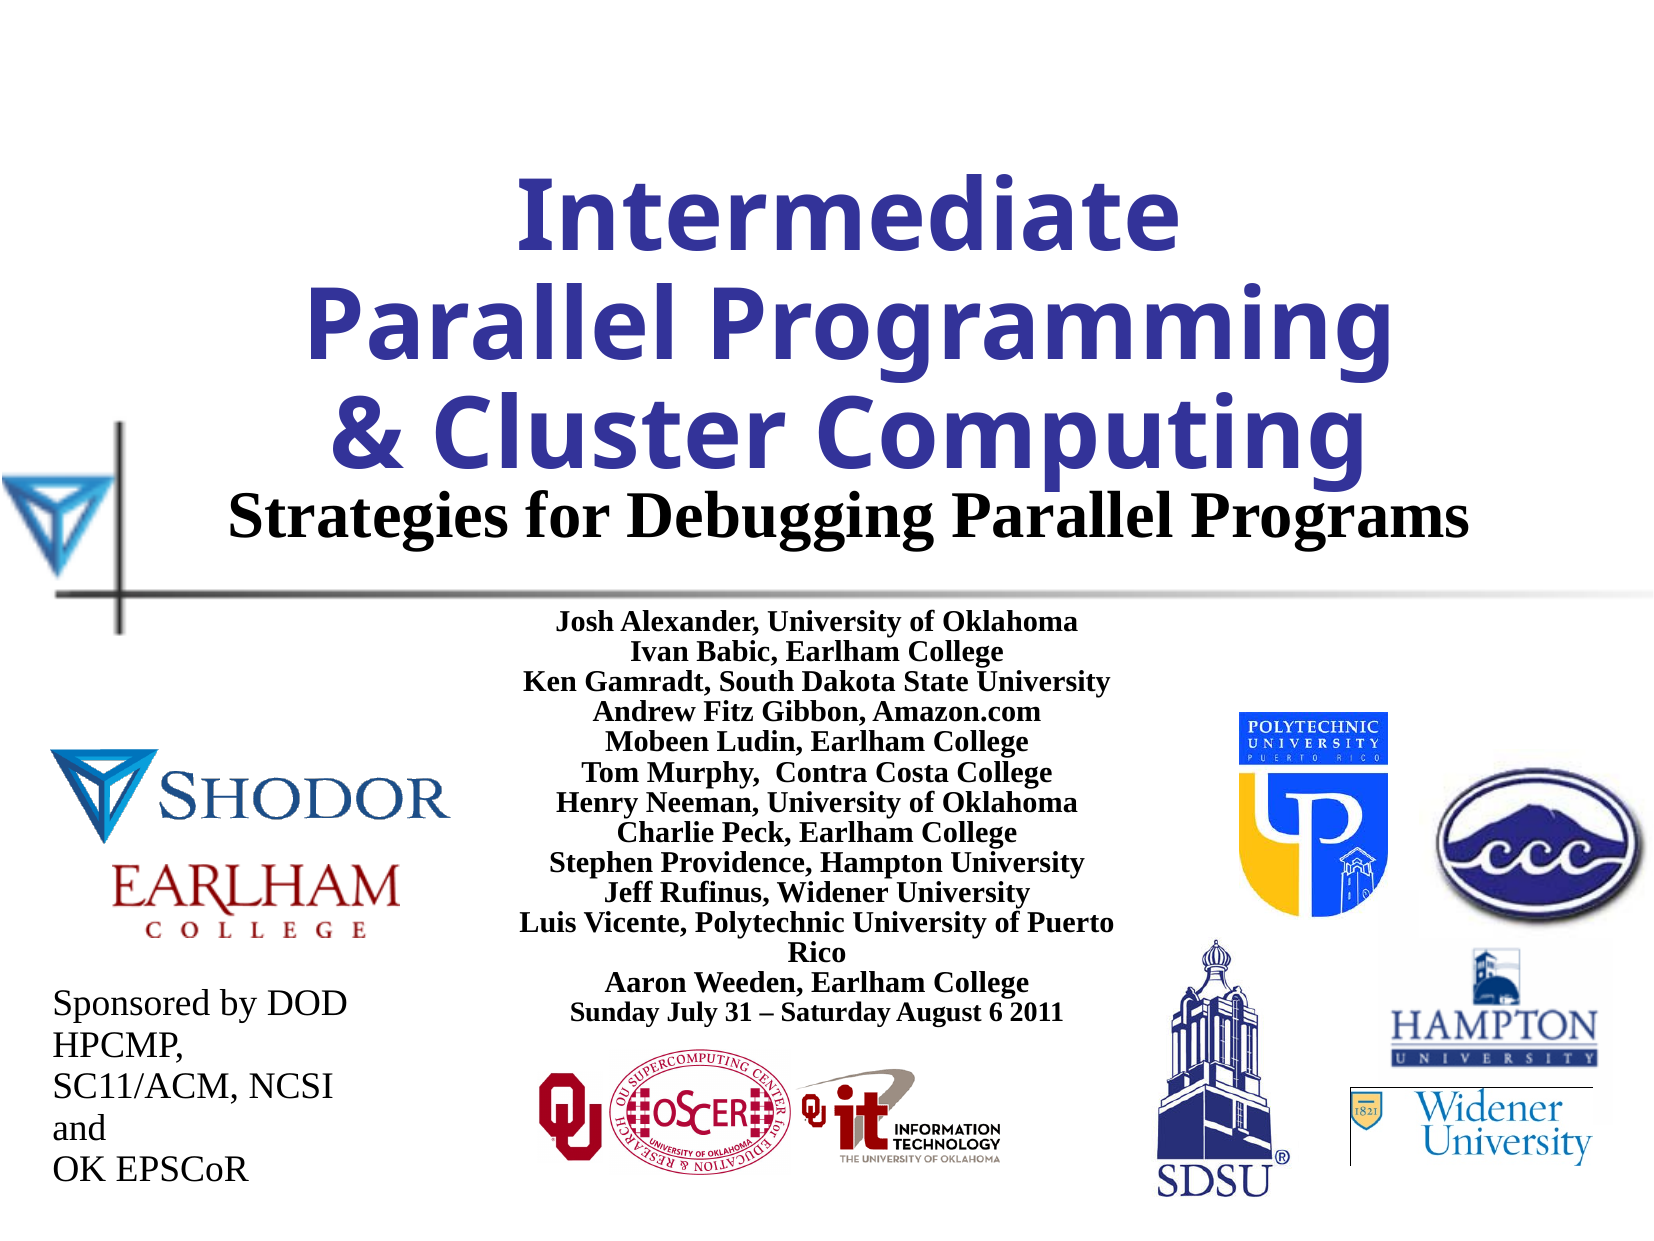

# Intermediate Parallel Programming & Cluster Computing Strategies for Debugging Parallel Programs
Josh Alexander, University of Oklahoma
Ivan Babic, Earlham College
Ken Gamradt, South Dakota State University
Andrew Fitz Gibbon, Amazon.com
Mobeen Ludin, Earlham College
Tom Murphy, Contra Costa College
Henry Neeman, University of Oklahoma
Charlie Peck, Earlham College
Stephen Providence, Hampton University
Jeff Rufinus, Widener University
Luis Vicente, Polytechnic University of Puerto Rico
Aaron Weeden, Earlham College
Sunday July 31 – Saturday August 6 2011
Sponsored by DOD HPCMP, SC11/ACM, NCSI and
OK EPSCoR